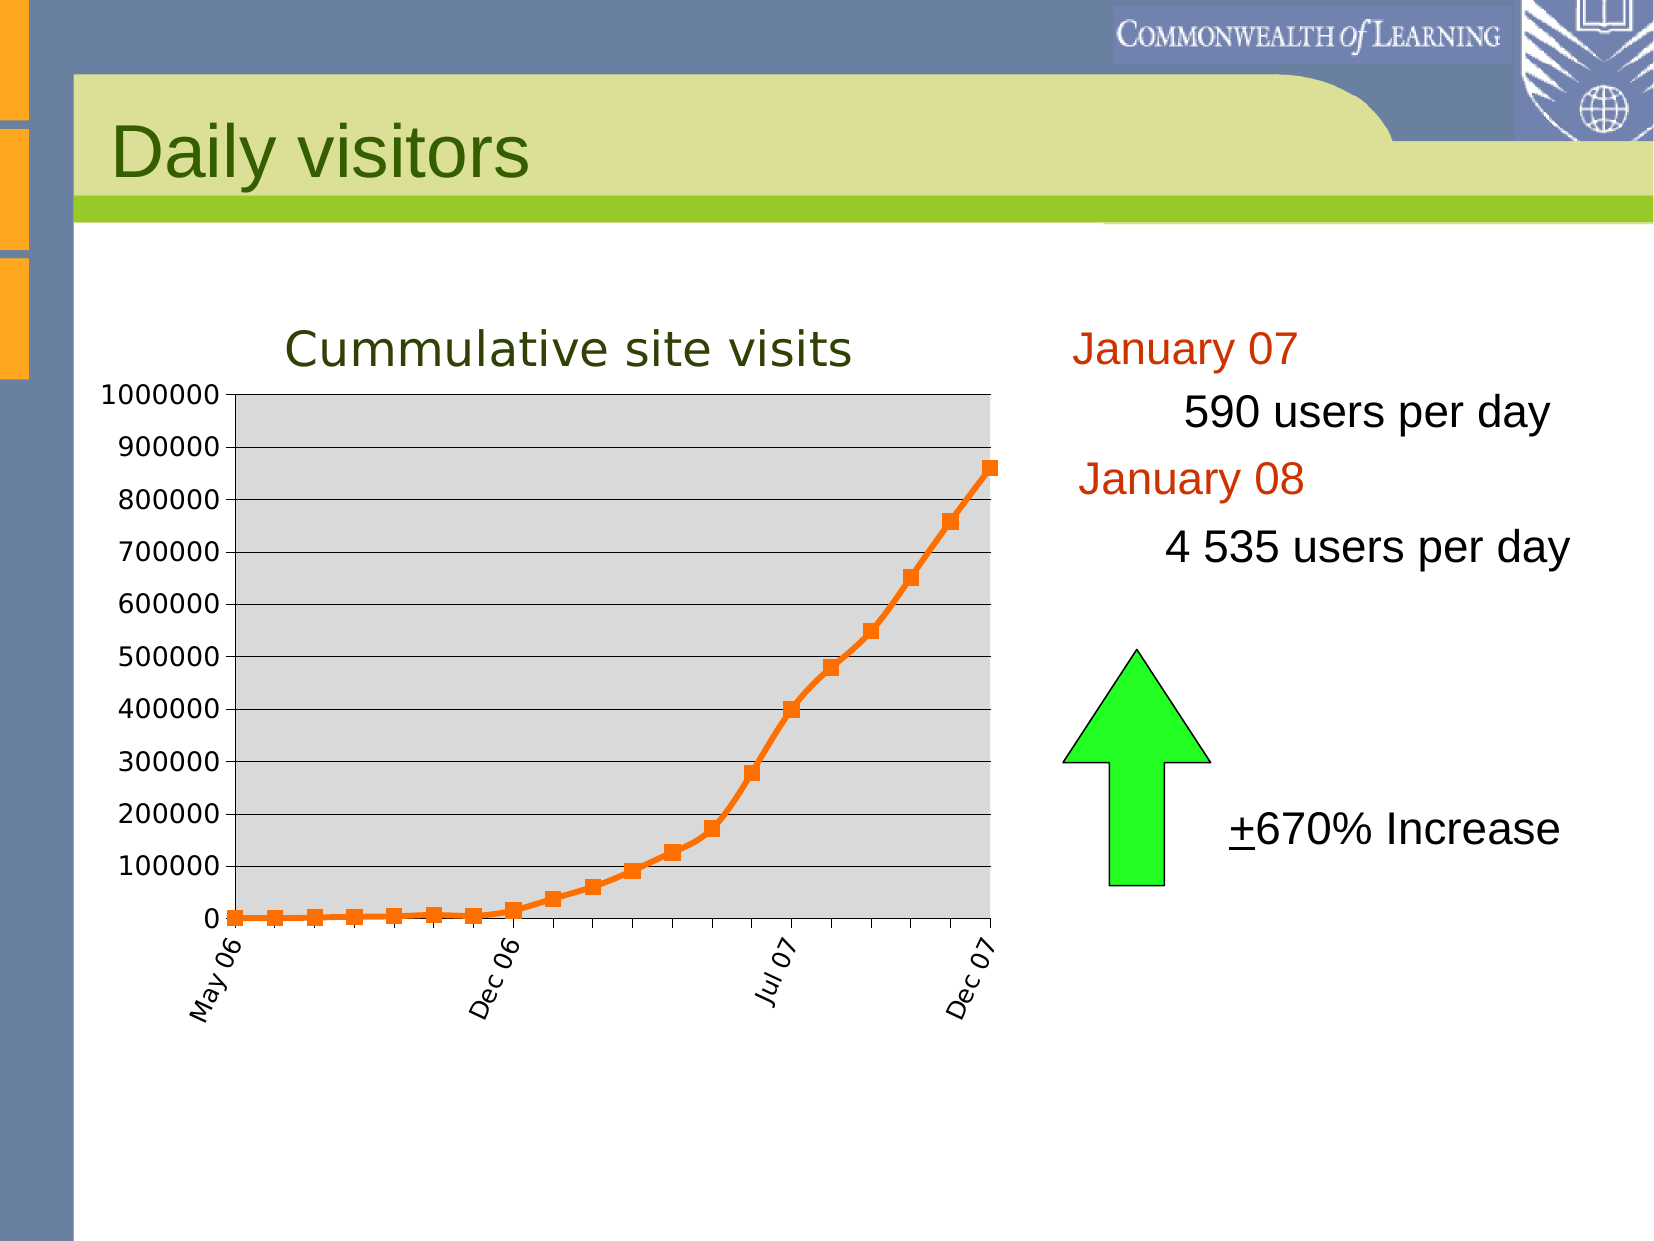

Daily visitors
### Chart: Cummulative site visits
| Category | |
|---|---|
| May 06 | 1641.0 |
| None | 1547.0 |
| None | 2581.0 |
| None | 4134.0 |
| None | 4976.0 |
| None | 7399.0 |
| None | 6046.0 |
| Dec 06 | 16136.0 |
| None | 38615.0 |
| None | 61294.0 |
| None | 91980.0 |
| None | 126986.0 |
| None | 172175.0 |
| None | 279000.0 |
| Jul 07 | 399818.0 |
| None | 479707.0 |
| None | 548895.0 |
| None | 651508.0 |
| None | 758741.0 |
| Dec 07 | 860333.0 |January 07
590 users per day
January 08
4 535 users per day
+670% Increase